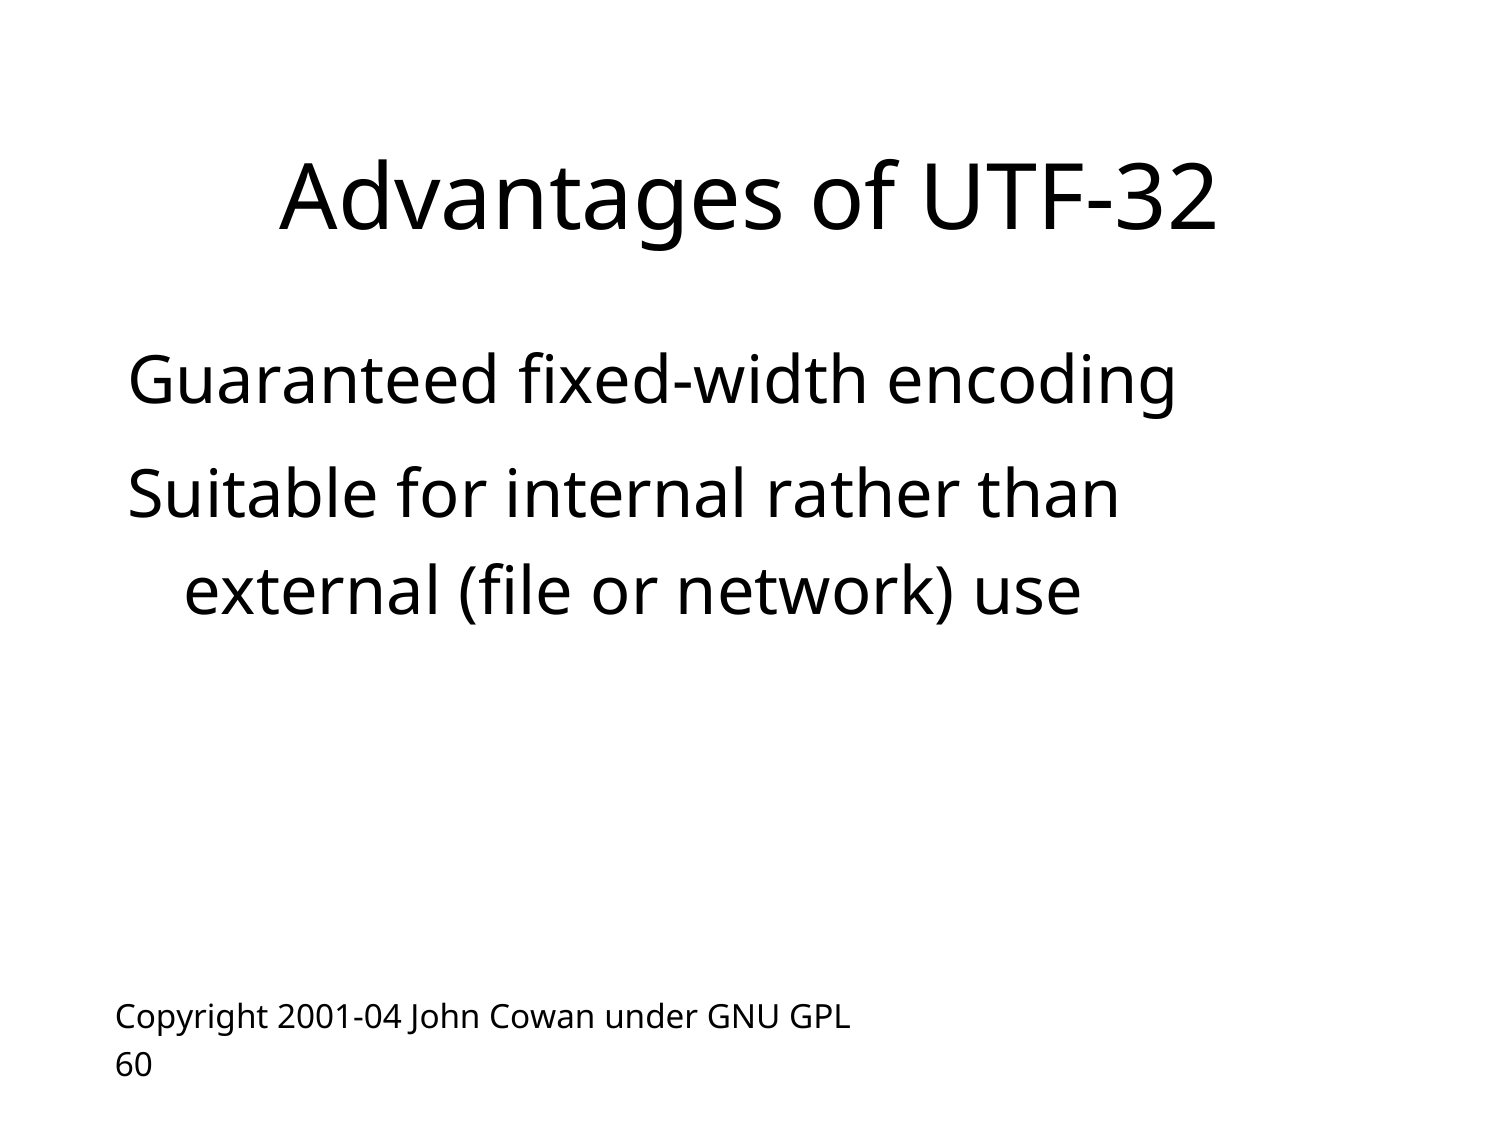

# Advantages of UTF-32
Guaranteed fixed-width encoding
Suitable for internal rather than external (file or network) use